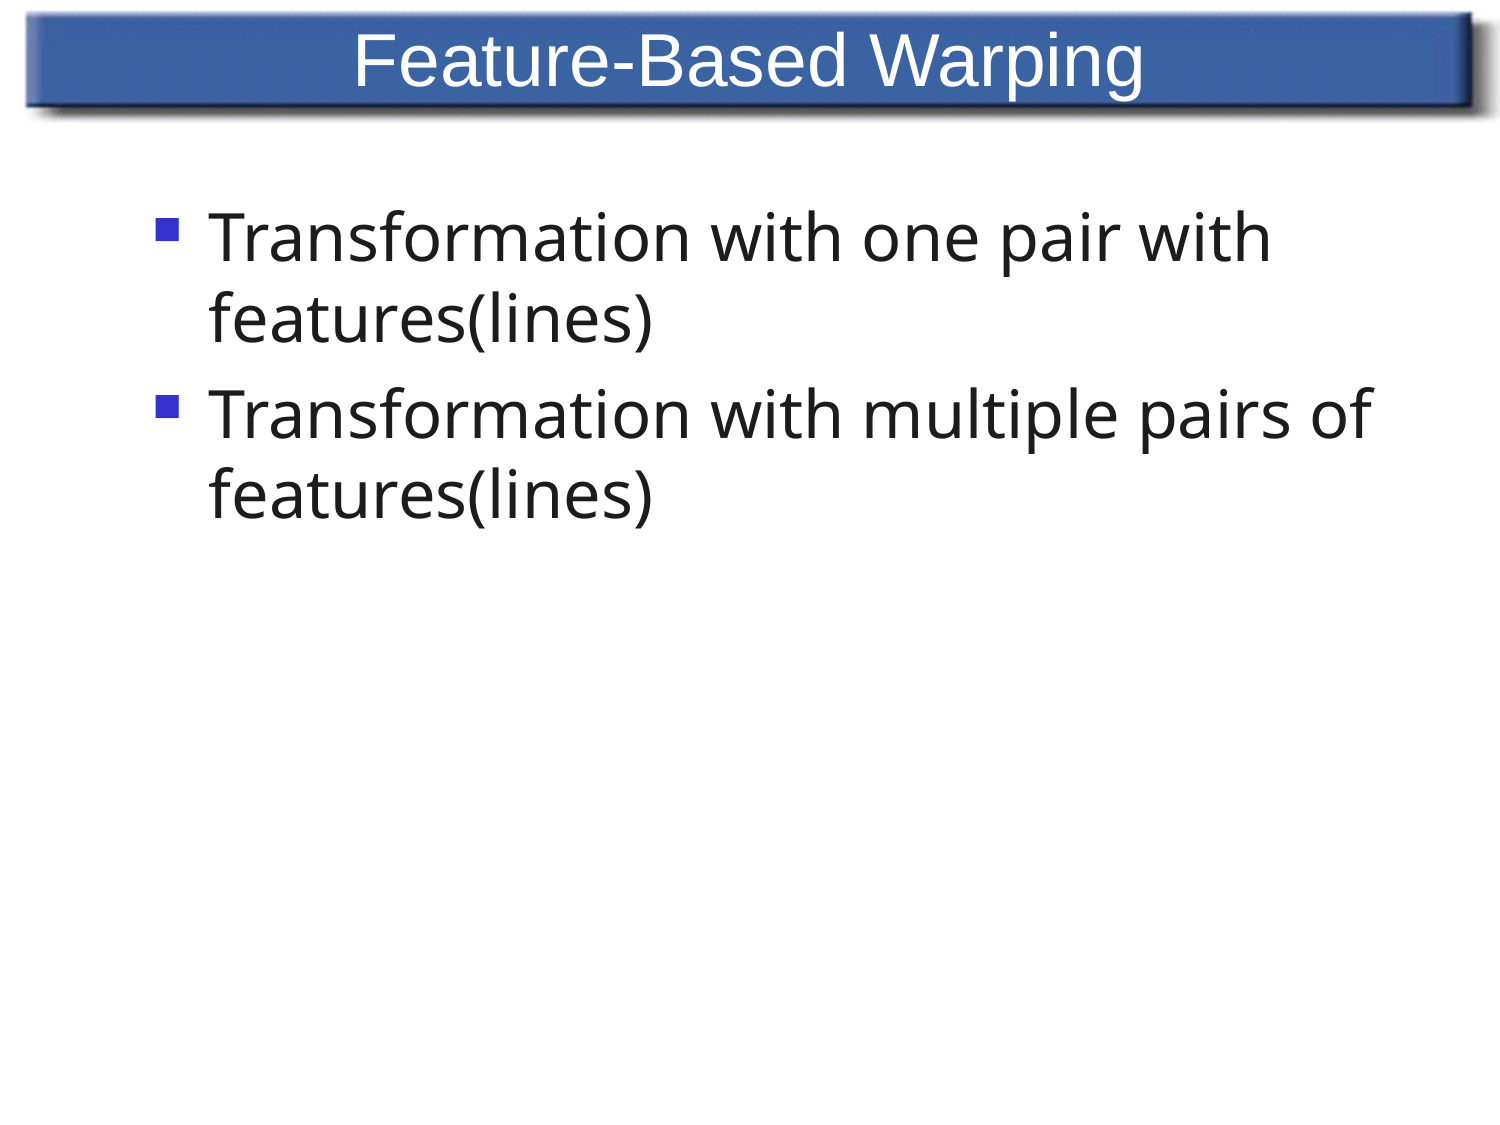

Feature-Based Warping
# Transformation with one pair with features(lines)
Transformation with multiple pairs of features(lines)